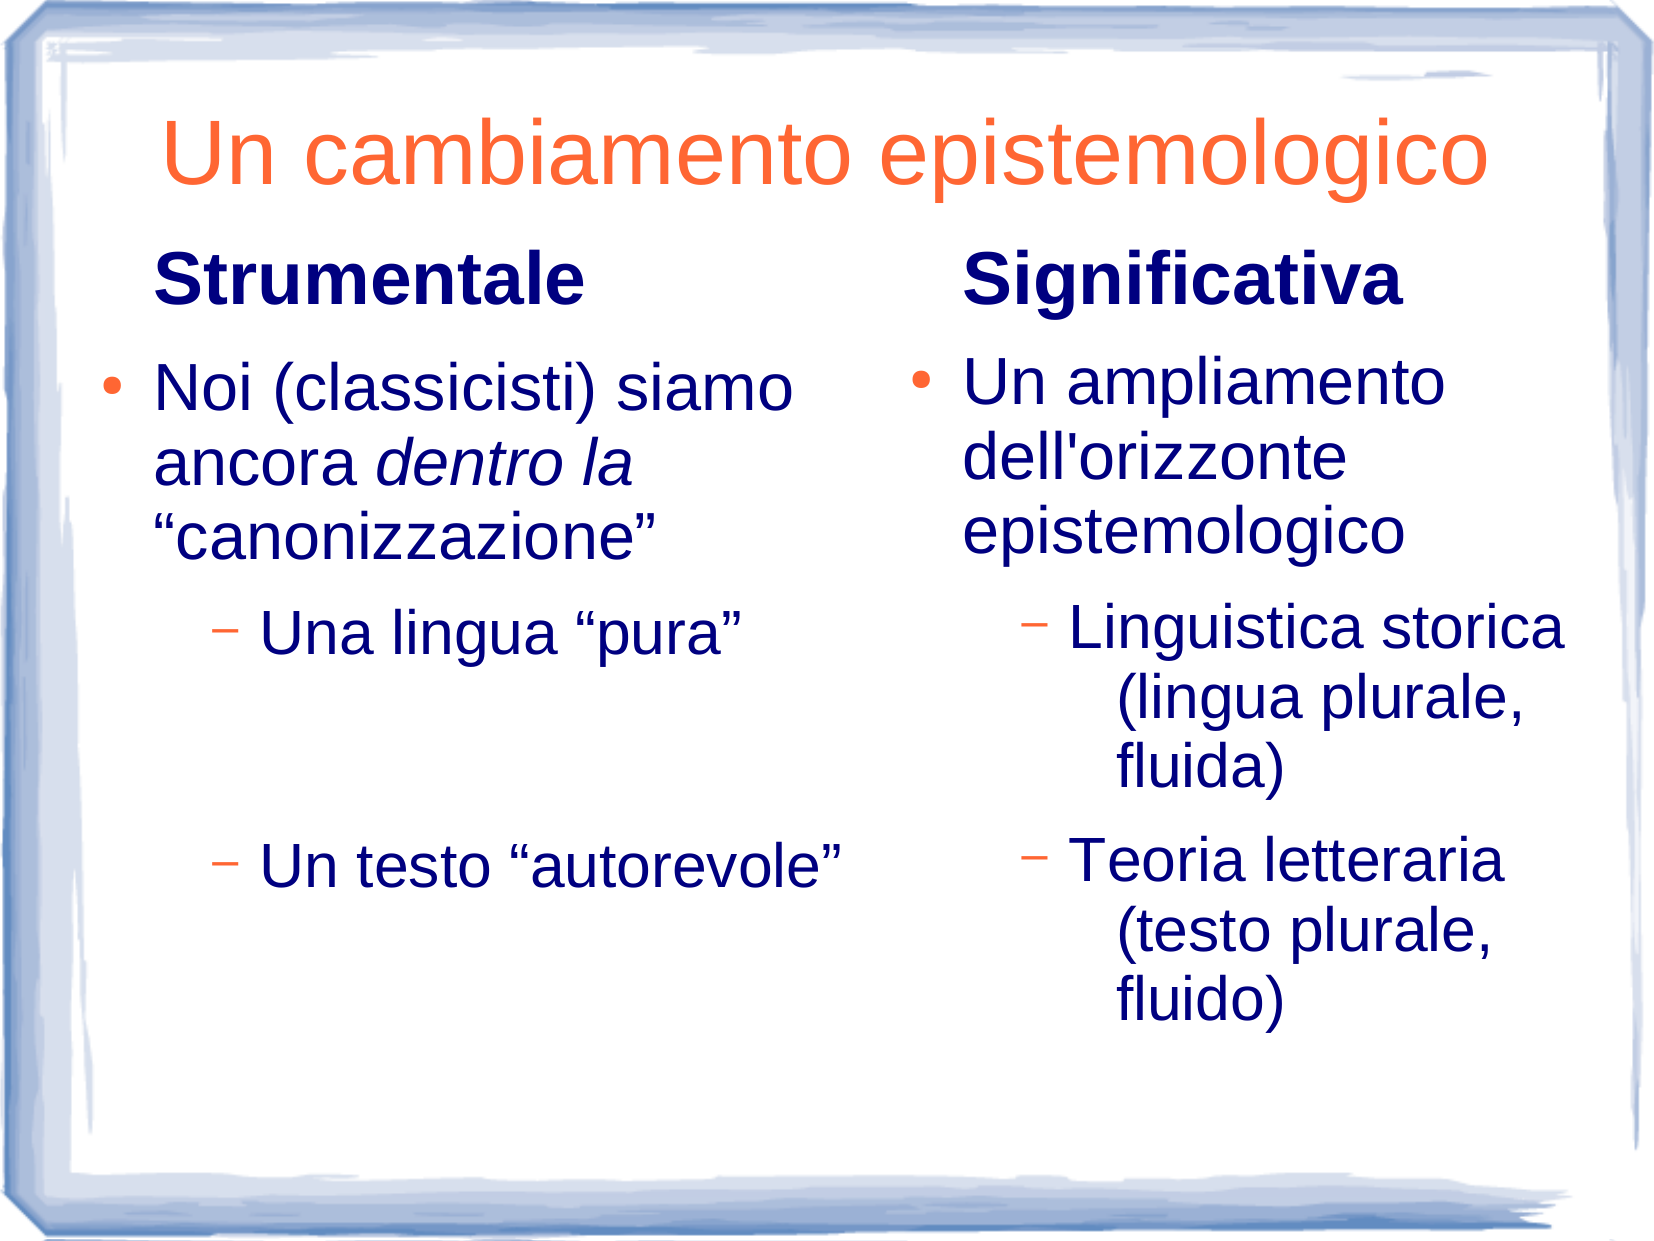

# Un cambiamento epistemologico
Strumentale
Noi (classicisti) siamo ancora dentro la “canonizzazione”
Una lingua “pura”
Un testo “autorevole”
Significativa
Un ampliamento dell'orizzonte epistemologico
Linguistica storica
(lingua plurale, fluida)
Teoria letteraria (testo plurale, fluido)